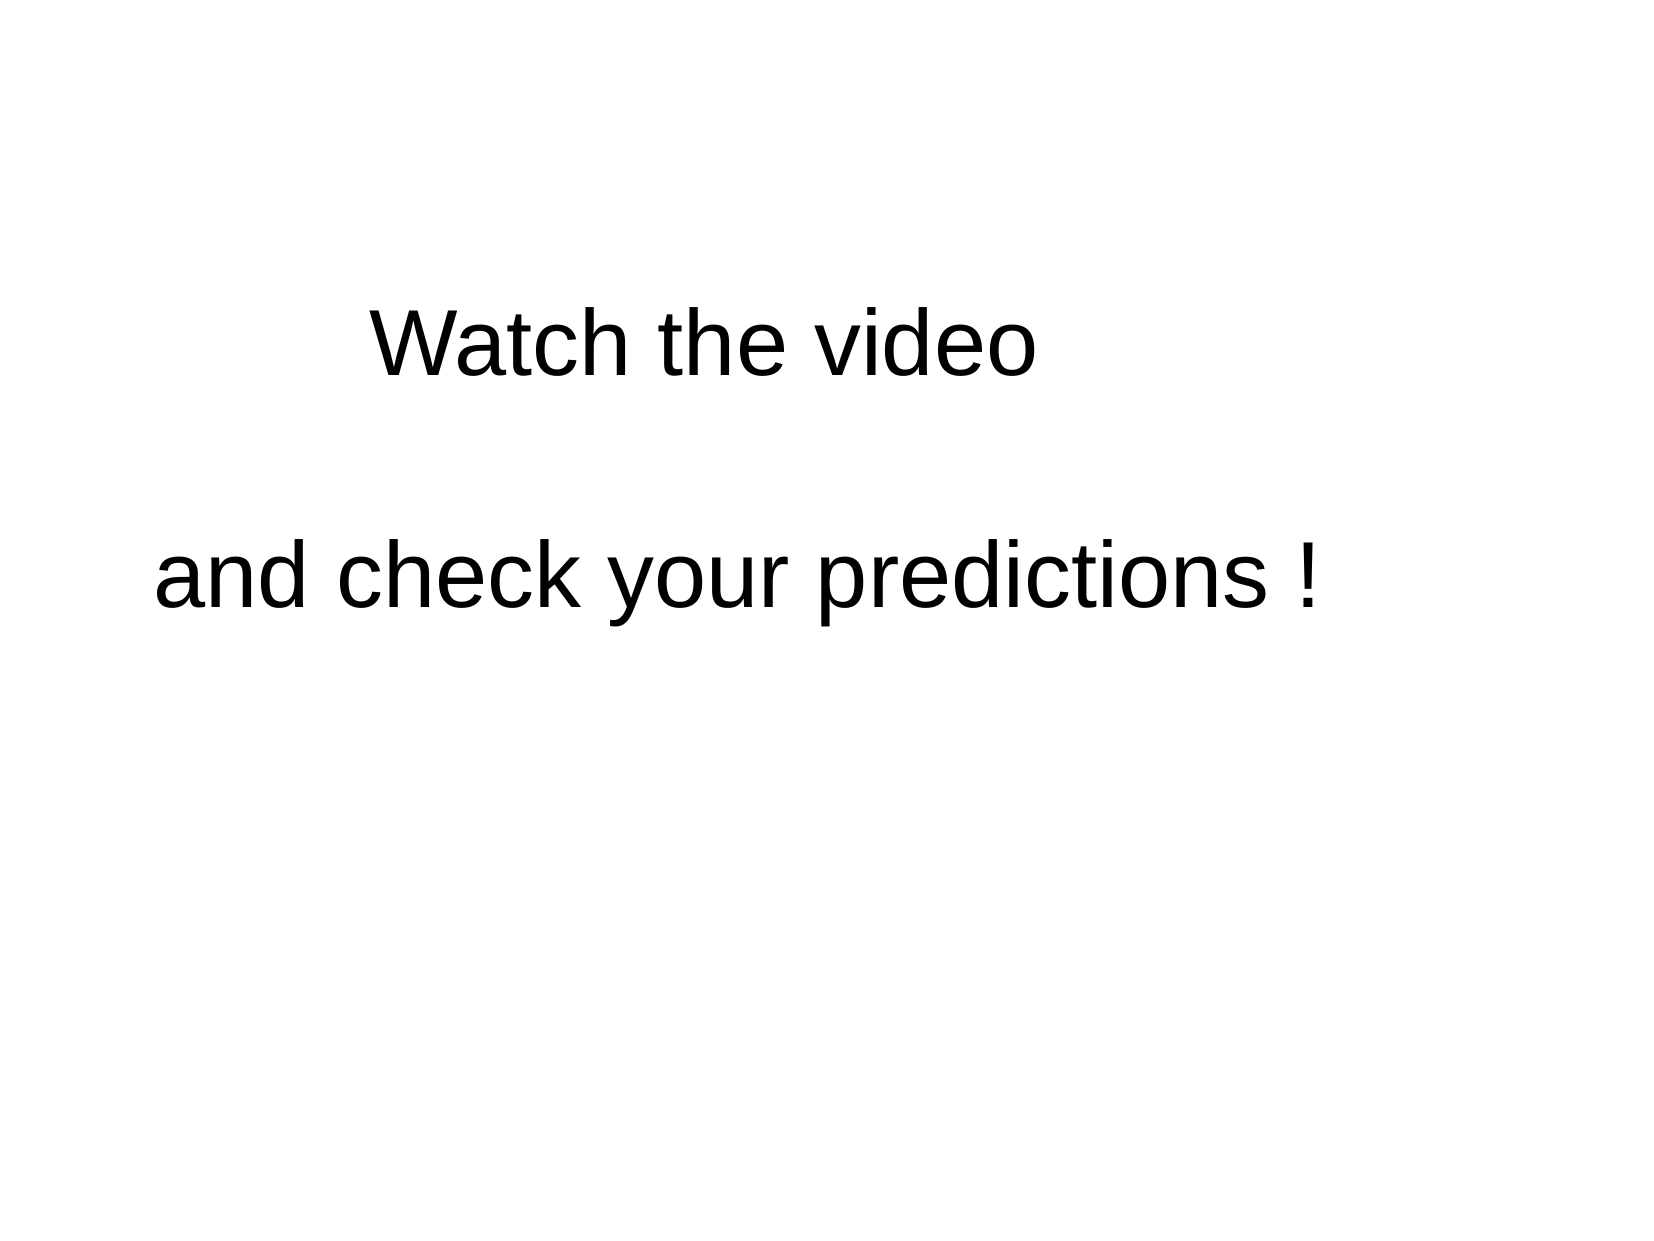

#
Watch the video
and check your predictions !